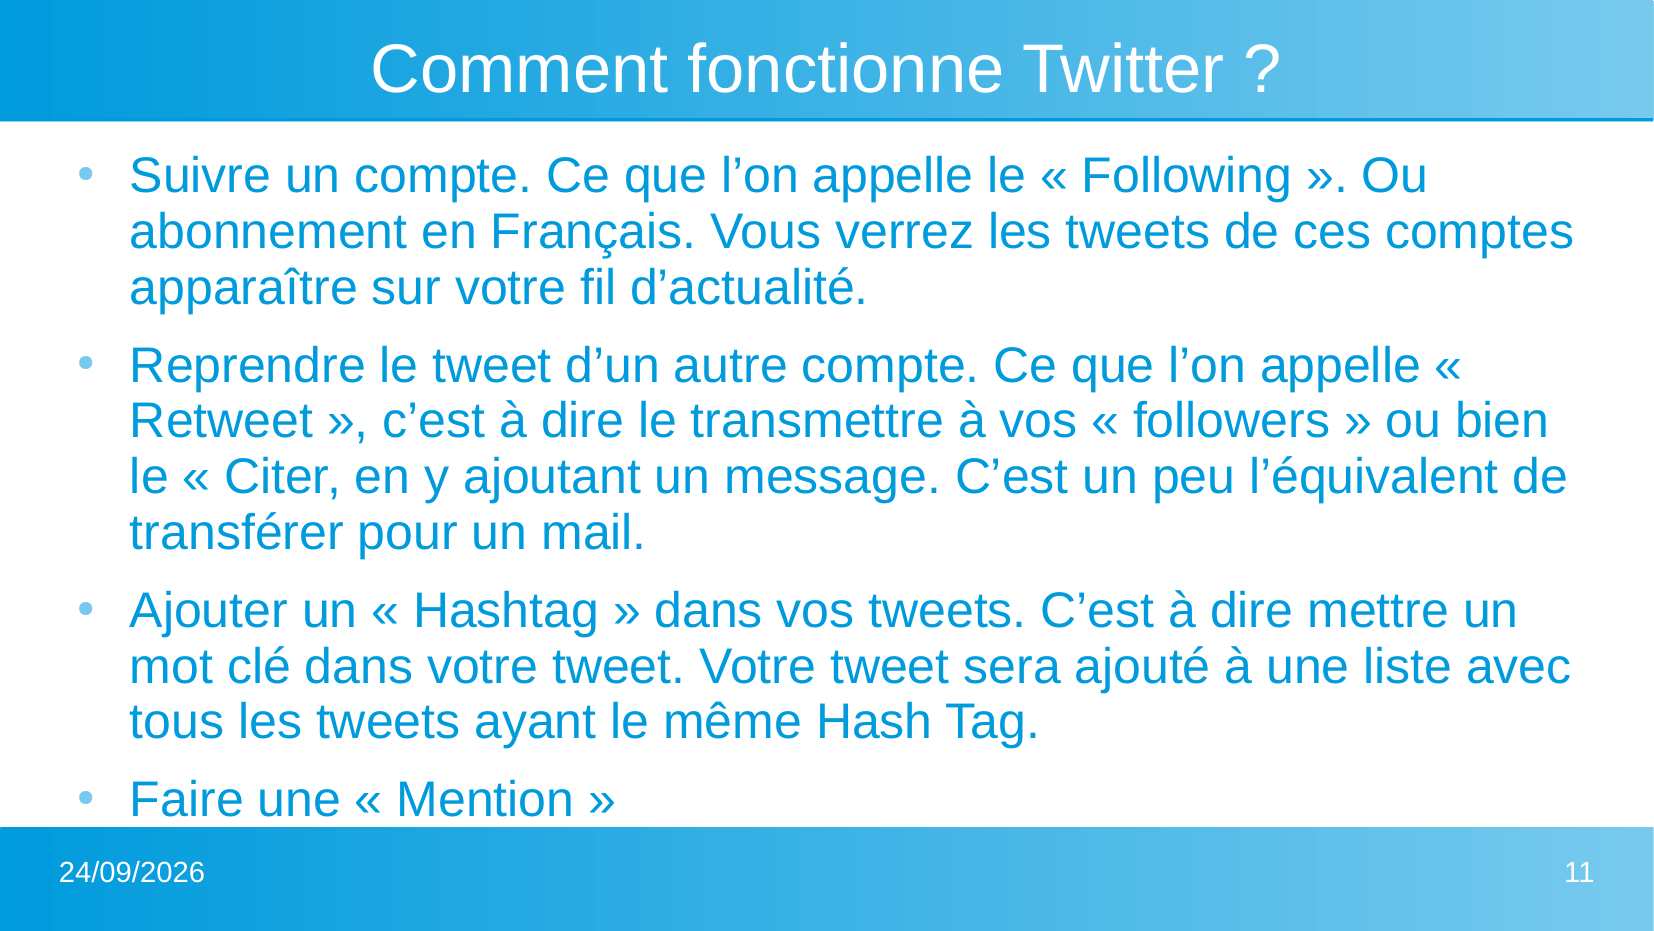

# Comment fonctionne Twitter ?
Suivre un compte. Ce que l’on appelle le « Following ». Ou abonnement en Français. Vous verrez les tweets de ces comptes apparaître sur votre fil d’actualité.
Reprendre le tweet d’un autre compte. Ce que l’on appelle « Retweet », c’est à dire le transmettre à vos « followers » ou bien le « Citer, en y ajoutant un message. C’est un peu l’équivalent de transférer pour un mail.
Ajouter un « Hashtag » dans vos tweets. C’est à dire mettre un mot clé dans votre tweet. Votre tweet sera ajouté à une liste avec tous les tweets ayant le même Hash Tag.
Faire une « Mention »
11